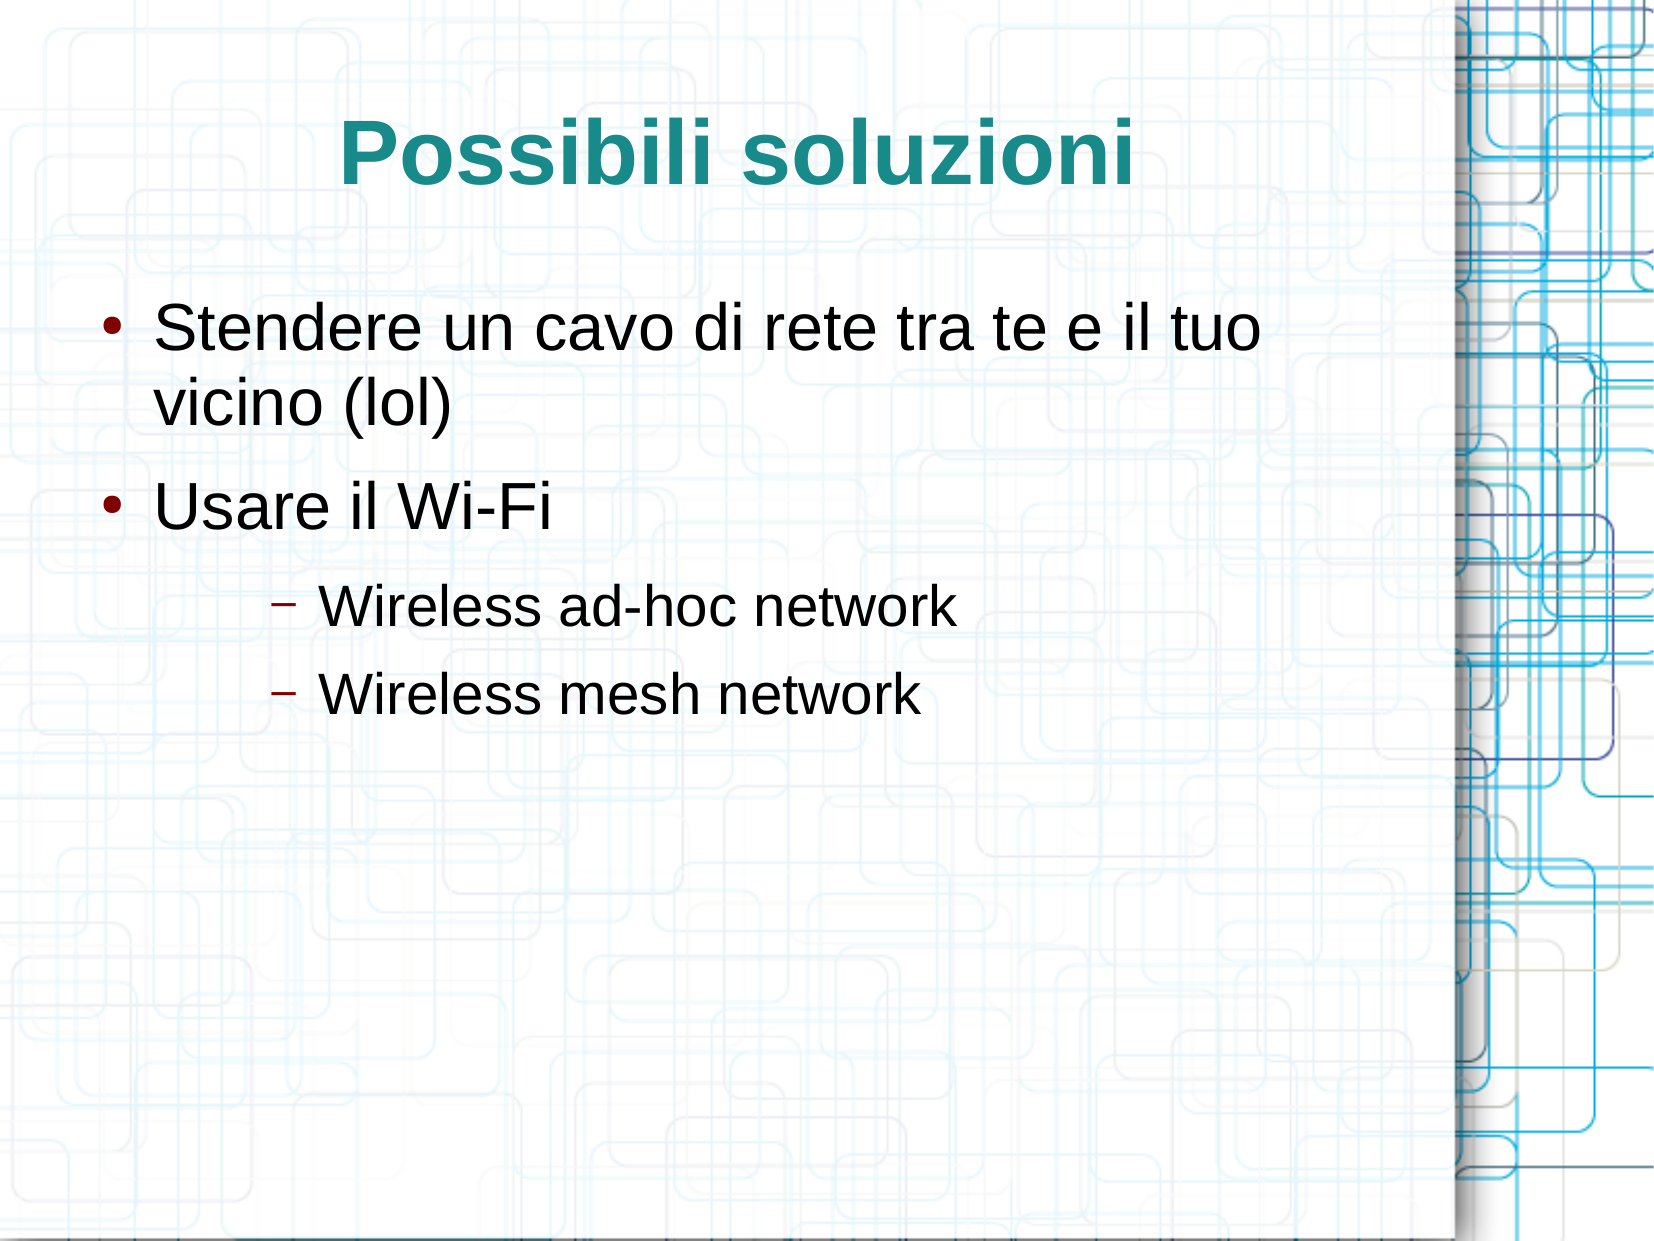

# Possibili soluzioni
Stendere un cavo di rete tra te e il tuo vicino (lol)
Usare il Wi-Fi
Wireless ad-hoc network
Wireless mesh network